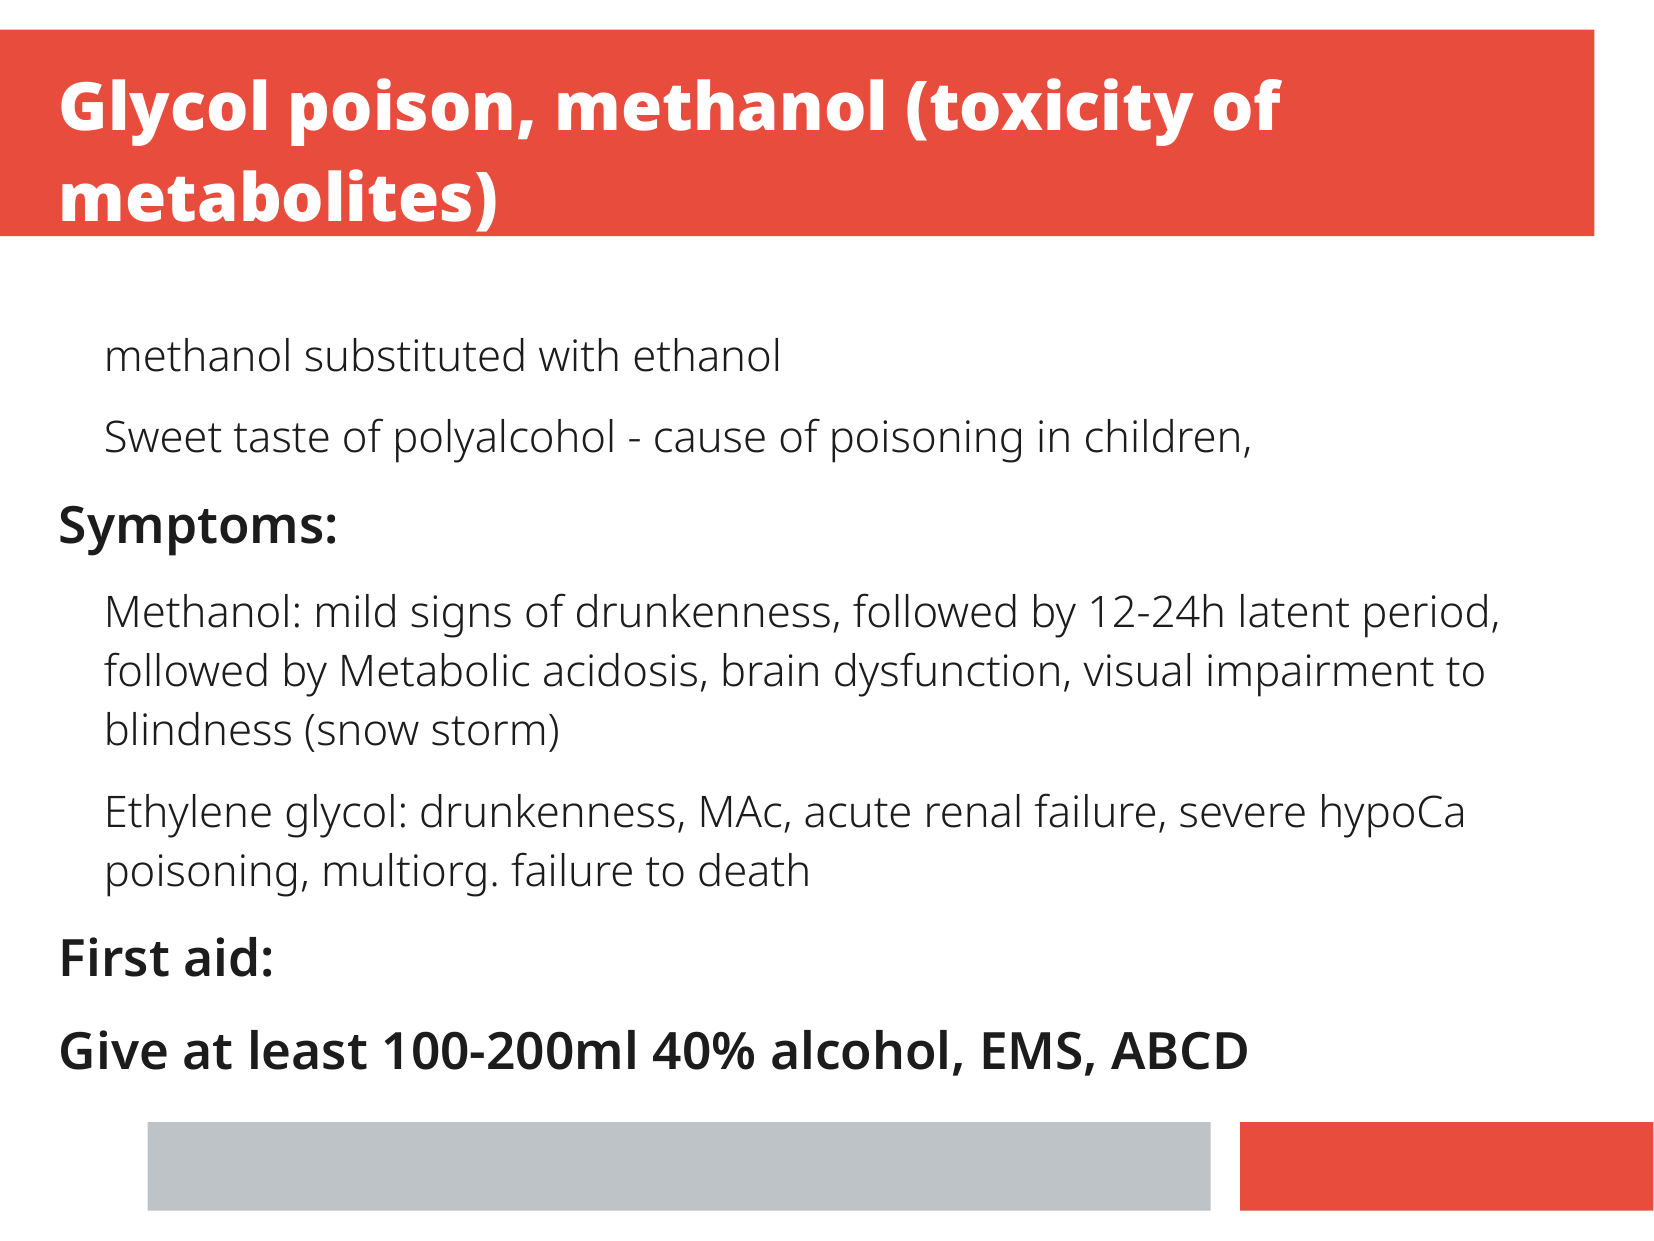

# Glycol poison, methanol (toxicity of metabolites)
methanol substituted with ethanol
Sweet taste of polyalcohol - cause of poisoning in children,
Symptoms:
Methanol: mild signs of drunkenness, followed by 12-24h latent period, followed by Metabolic acidosis, brain dysfunction, visual impairment to blindness (snow storm)
Ethylene glycol: drunkenness, MAc, acute renal failure, severe hypoCa poisoning, multiorg. failure to death
First aid:
Give at least 100-200ml 40% alcohol, EMS, ABCD